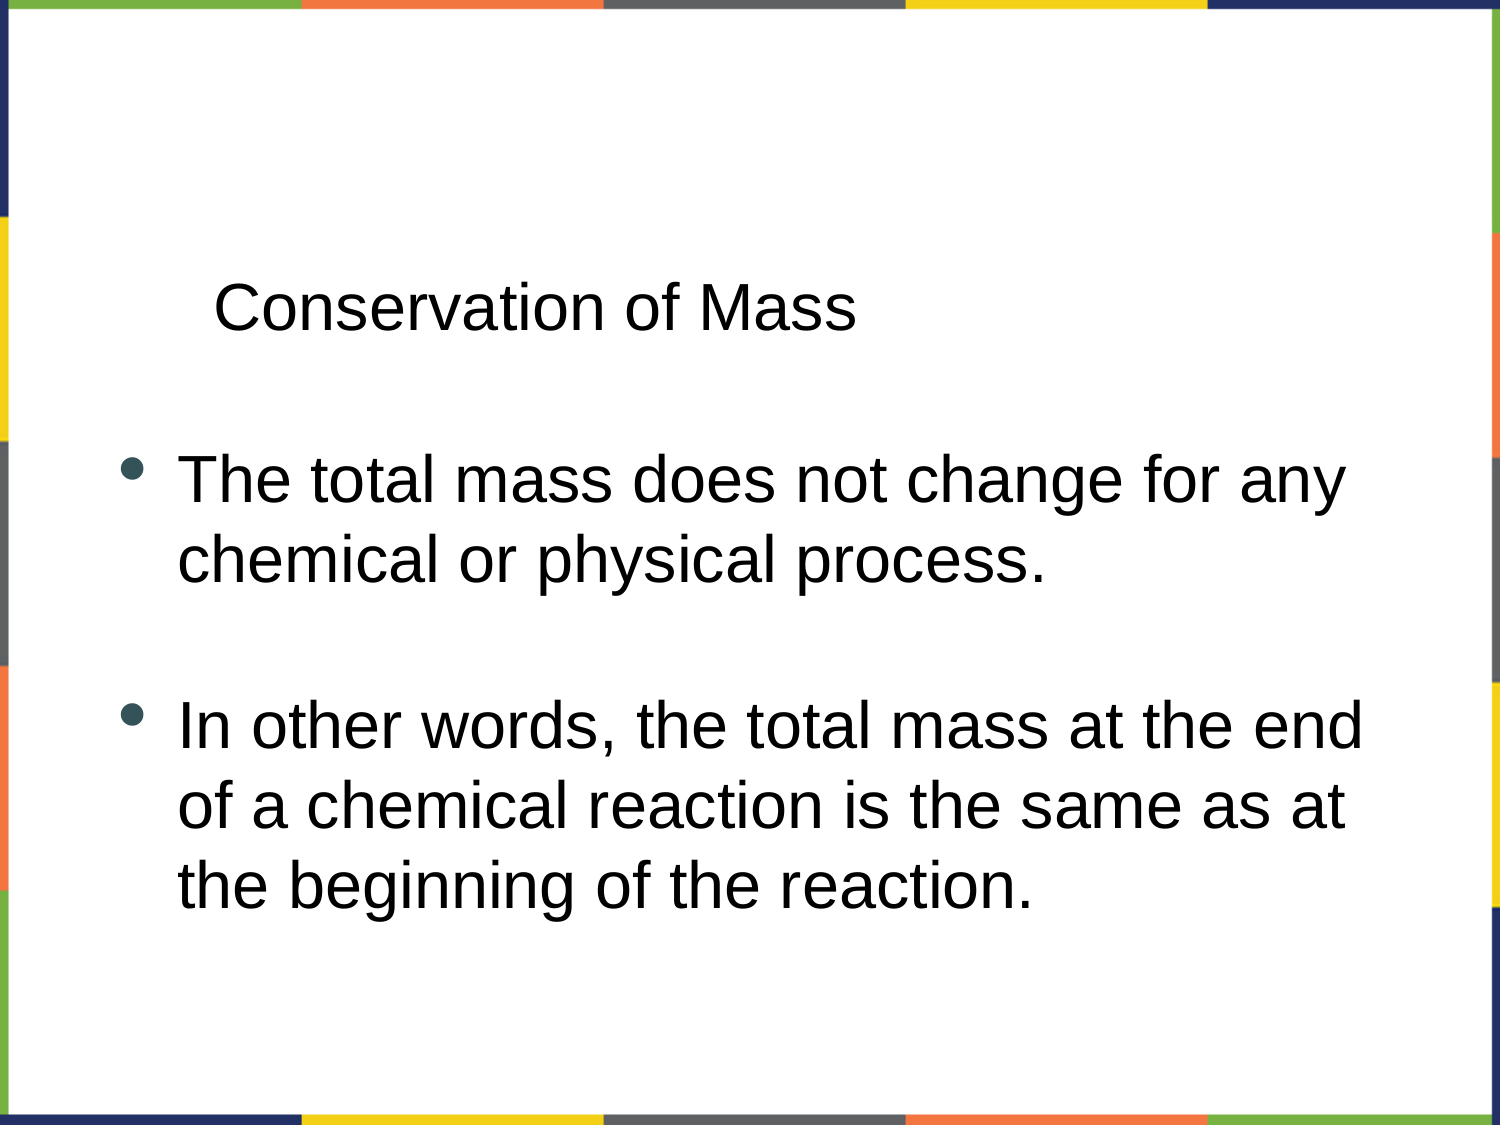

Conservation of Mass
The total mass does not change for any chemical or physical process.
In other words, the total mass at the end of a chemical reaction is the same as at the beginning of the reaction.